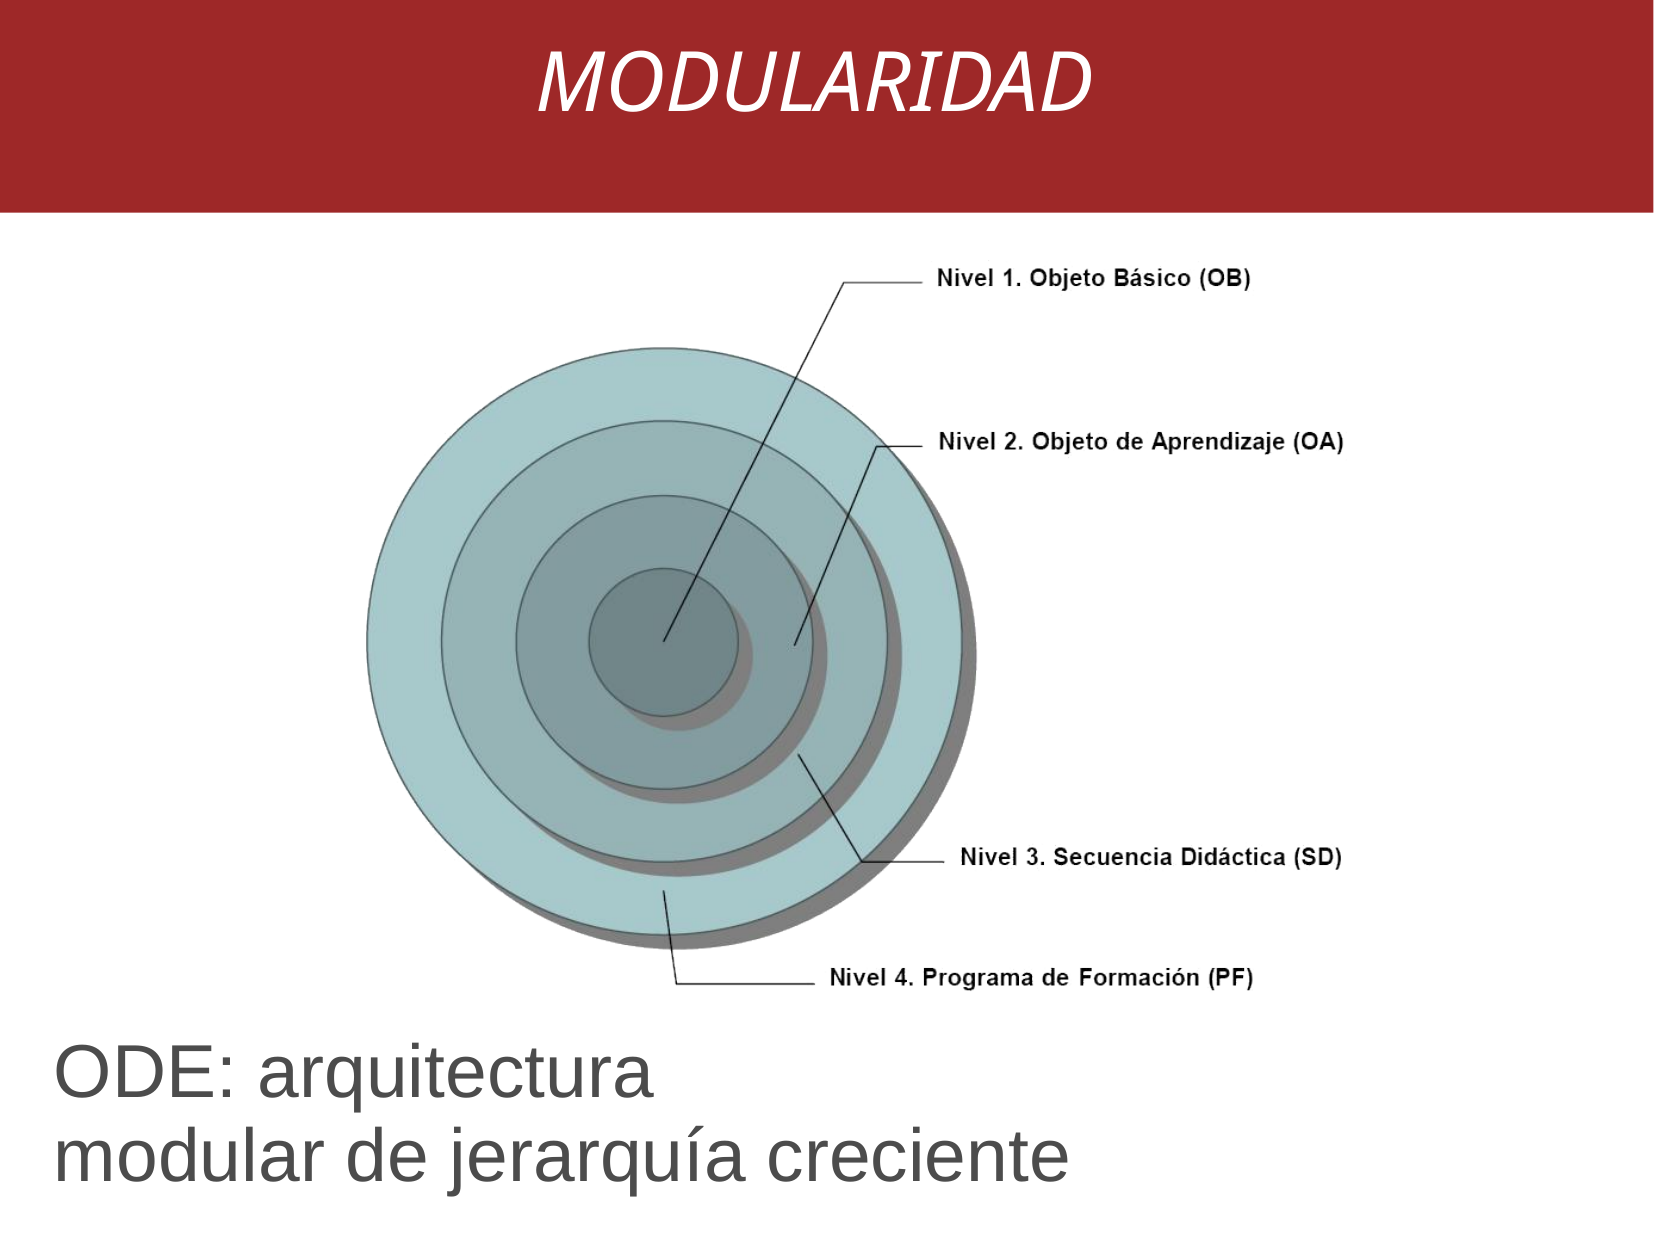

MODULARIDAD
ODE: arquitectura
modular de jerarquía creciente